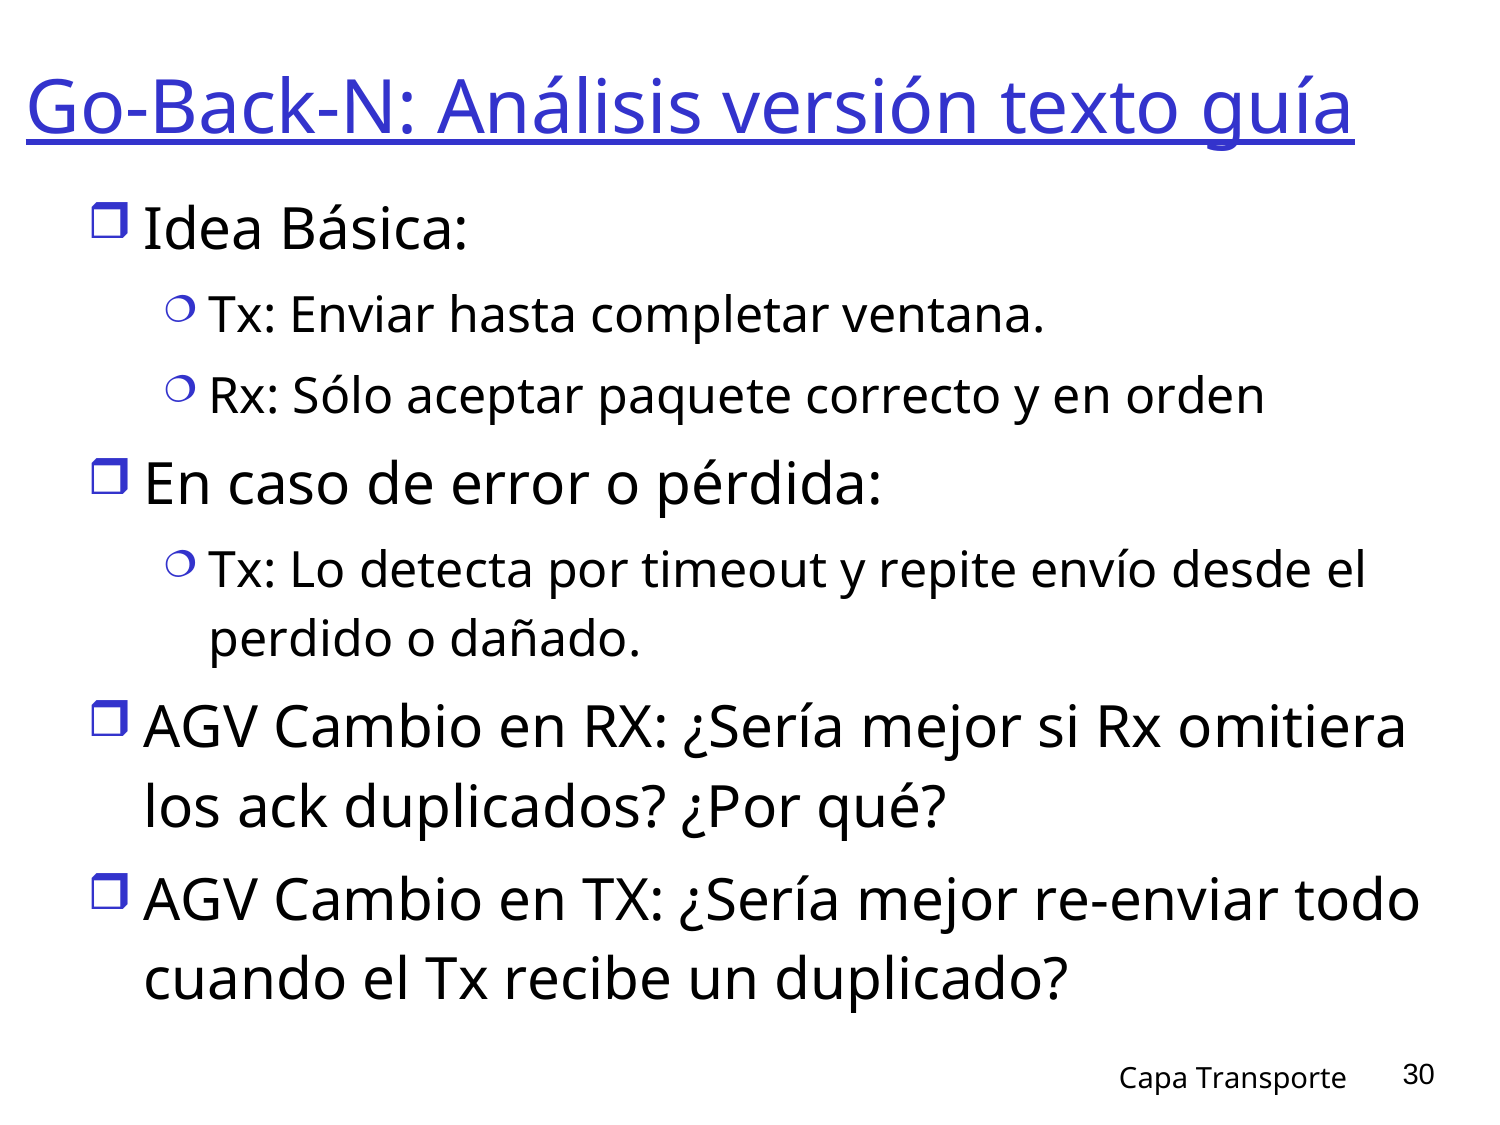

# Go-Back-N: Análisis versión texto guía
Idea Básica:
Tx: Enviar hasta completar ventana.
Rx: Sólo aceptar paquete correcto y en orden
En caso de error o pérdida:
Tx: Lo detecta por timeout y repite envío desde el perdido o dañado.
AGV Cambio en RX: ¿Sería mejor si Rx omitiera los ack duplicados? ¿Por qué?
AGV Cambio en TX: ¿Sería mejor re-enviar todo cuando el Tx recibe un duplicado?
30